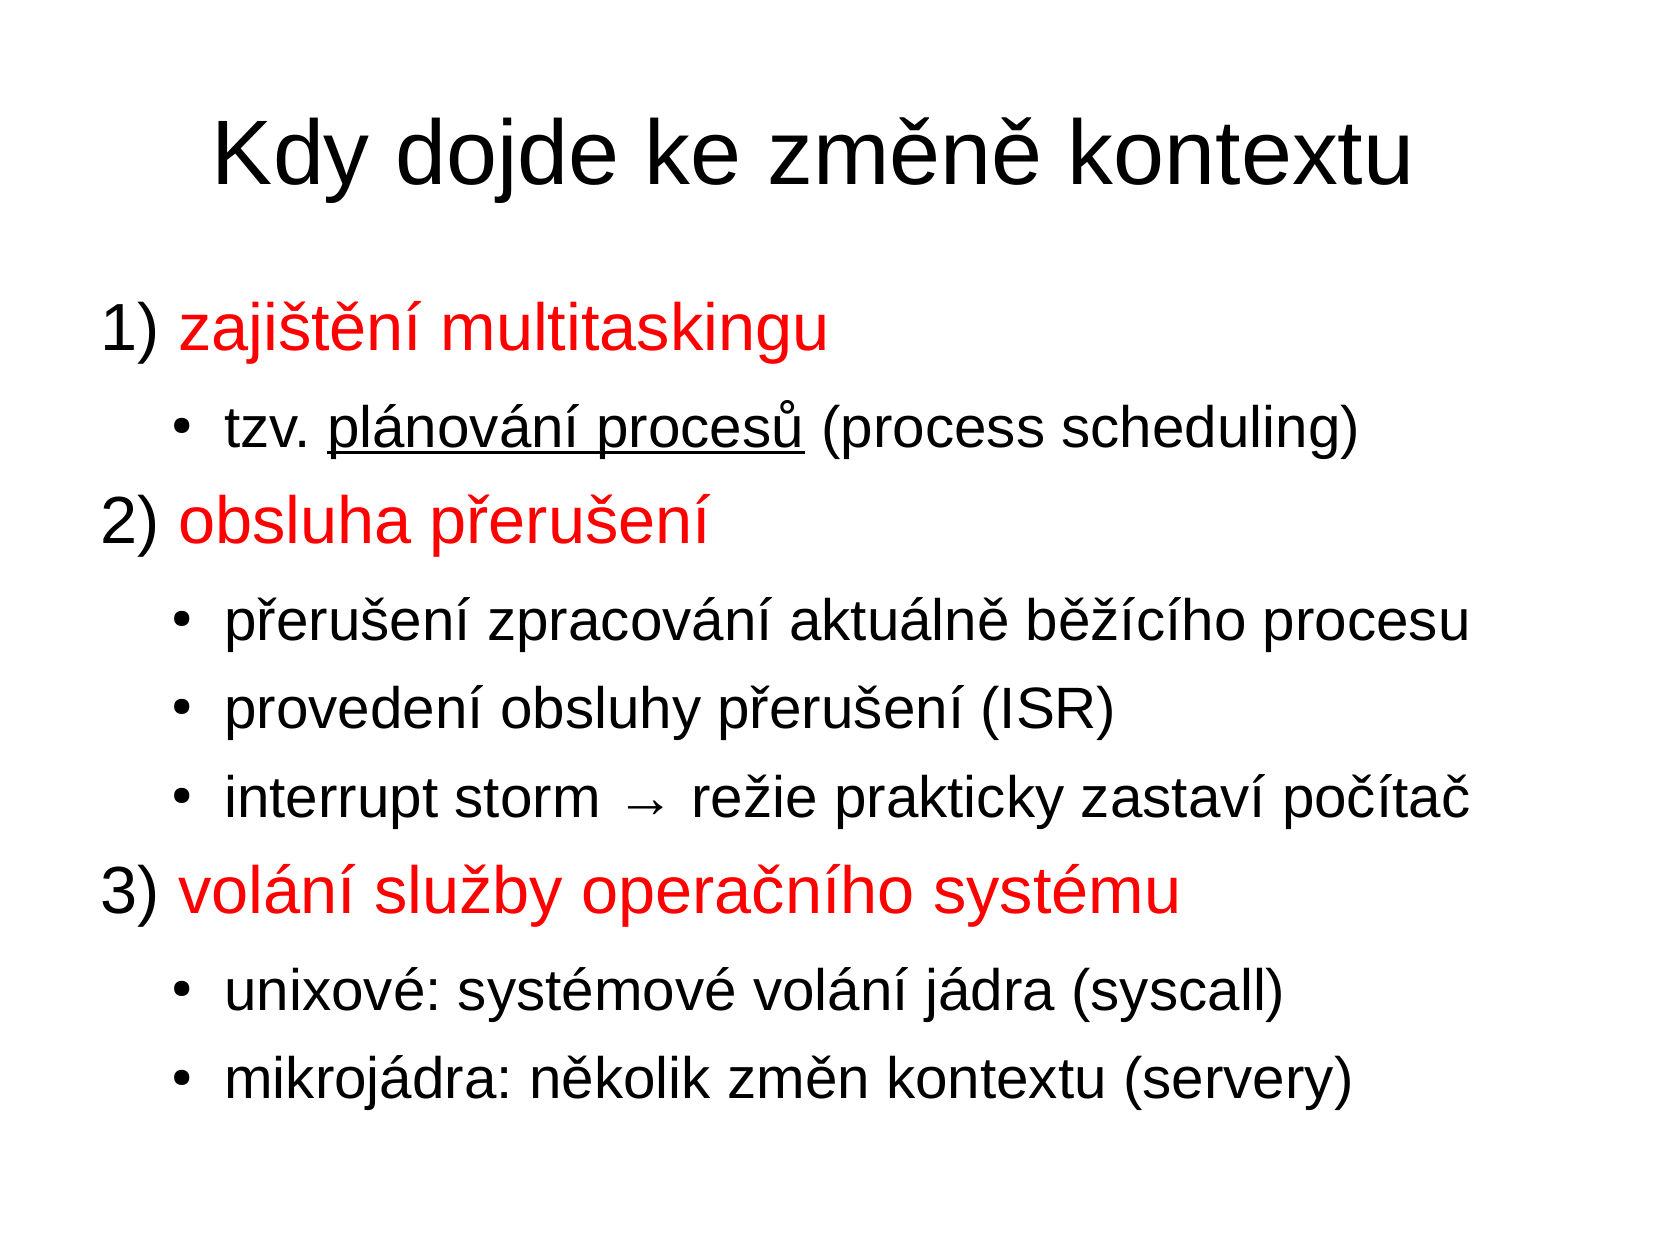

# Kdy dojde ke změně kontextu
 zajištění multitaskingu
tzv. plánování procesů (process scheduling)
 obsluha přerušení
přerušení zpracování aktuálně běžícího procesu
provedení obsluhy přerušení (ISR)
interrupt storm → režie prakticky zastaví počítač
 volání služby operačního systému
unixové: systémové volání jádra (syscall)
mikrojádra: několik změn kontextu (servery)